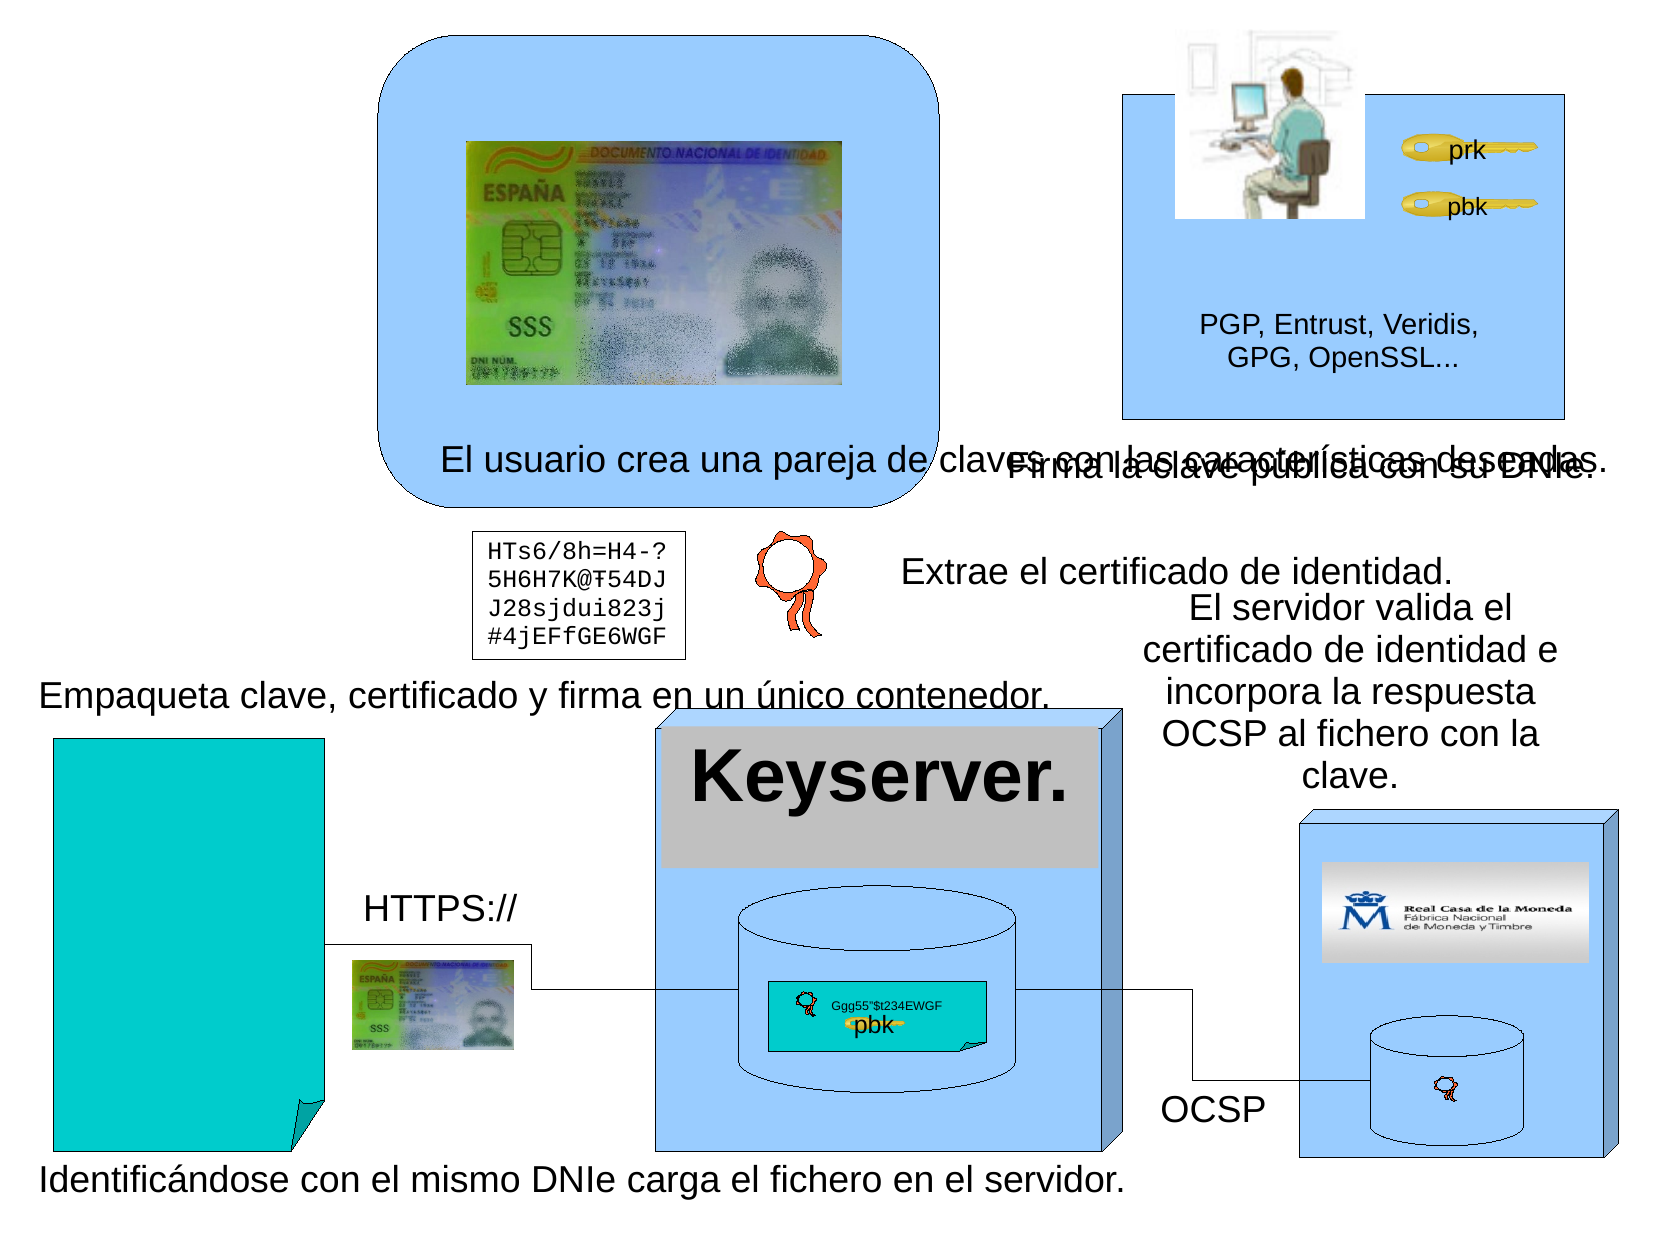

PGP, Entrust, Veridis,
GPG, OpenSSL...
prk
pbk
El usuario crea una pareja de claves con las características deseadas.
Firma la clave pública con su DNIe.
HTs6/8h=H4-?5H6H7K@Ŧ54DJJ28sjdui823j#4jEFfGE6WGF
Extrae el certificado de identidad.
El servidor valida el certificado de identidad e incorpora la respuesta OCSP al fichero con la clave.
Empaqueta clave, certificado y firma en un único contenedor.
Keyserver.
HTTPS://
Ggg55”$t234EWGF
pbk
OCSP
Identificándose con el mismo DNIe carga el fichero en el servidor.